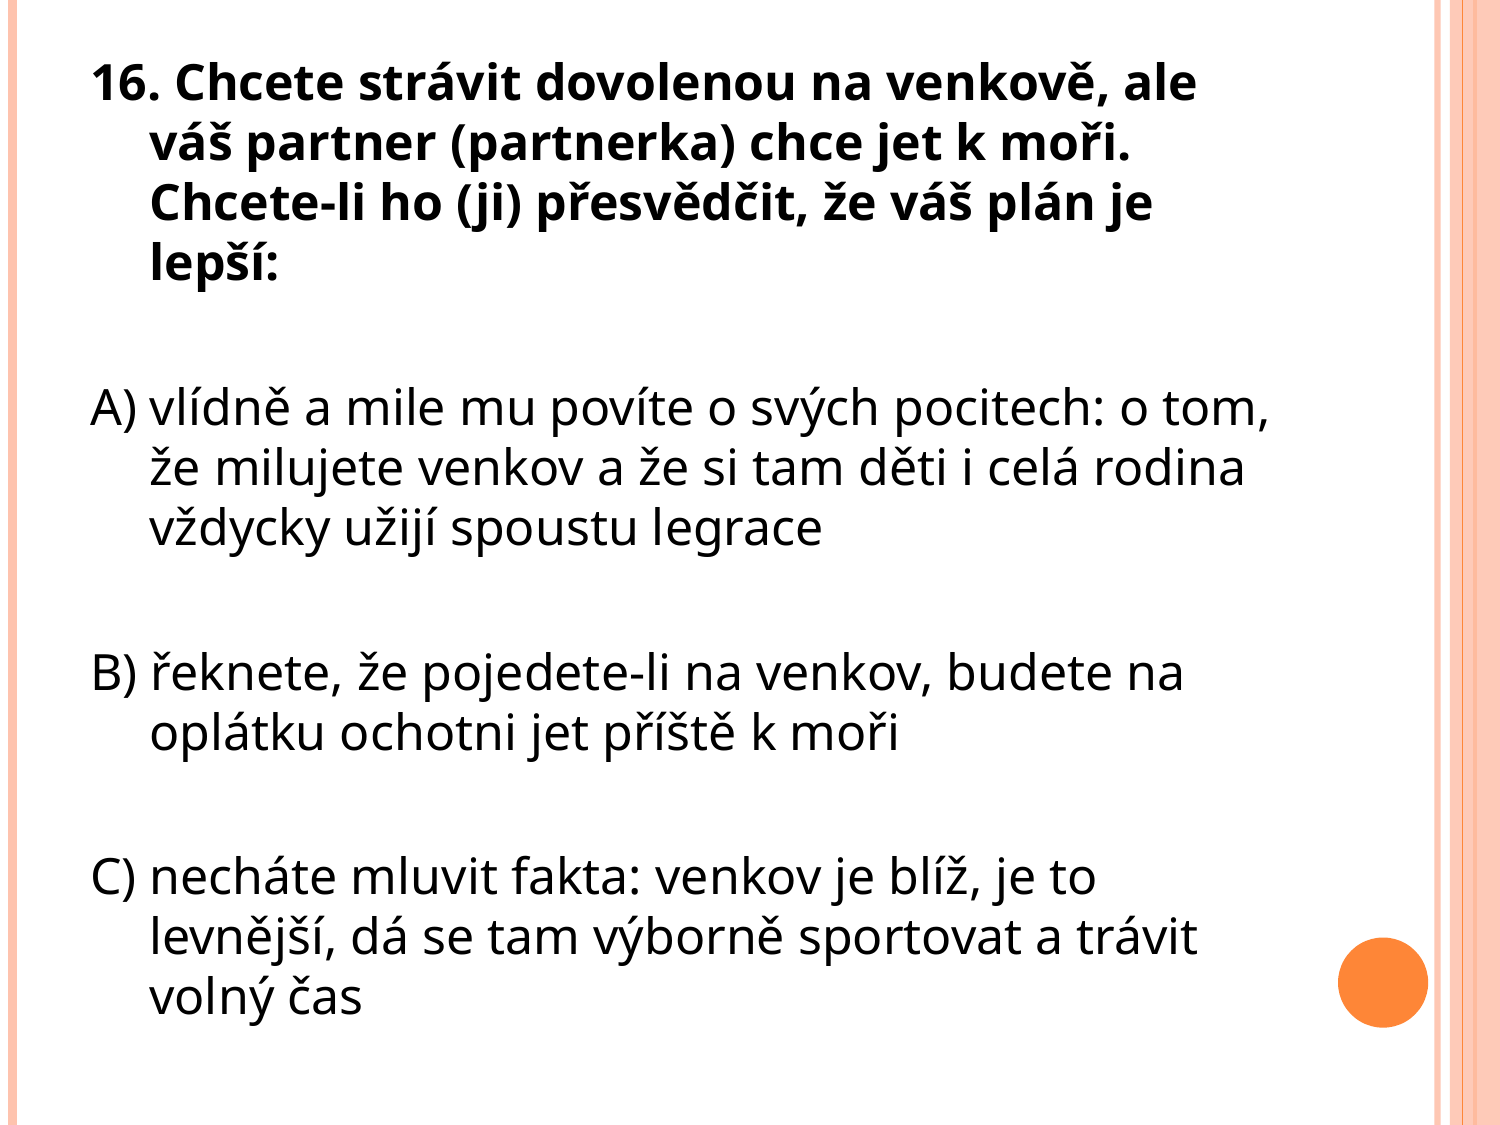

16. Chcete strávit dovolenou na venkově, ale váš partner (partnerka) chce jet k moři. Chcete-li ho (ji) přesvědčit, že váš plán je lepší:
A) vlídně a mile mu povíte o svých pocitech: o tom, že milujete venkov a že si tam děti i celá rodina vždycky užijí spoustu legrace
B) řeknete, že pojedete-li na venkov, budete na oplátku ochotni jet příště k moři
C) necháte mluvit fakta: venkov je blíž, je to levnější, dá se tam výborně sportovat a trávit volný čas
#